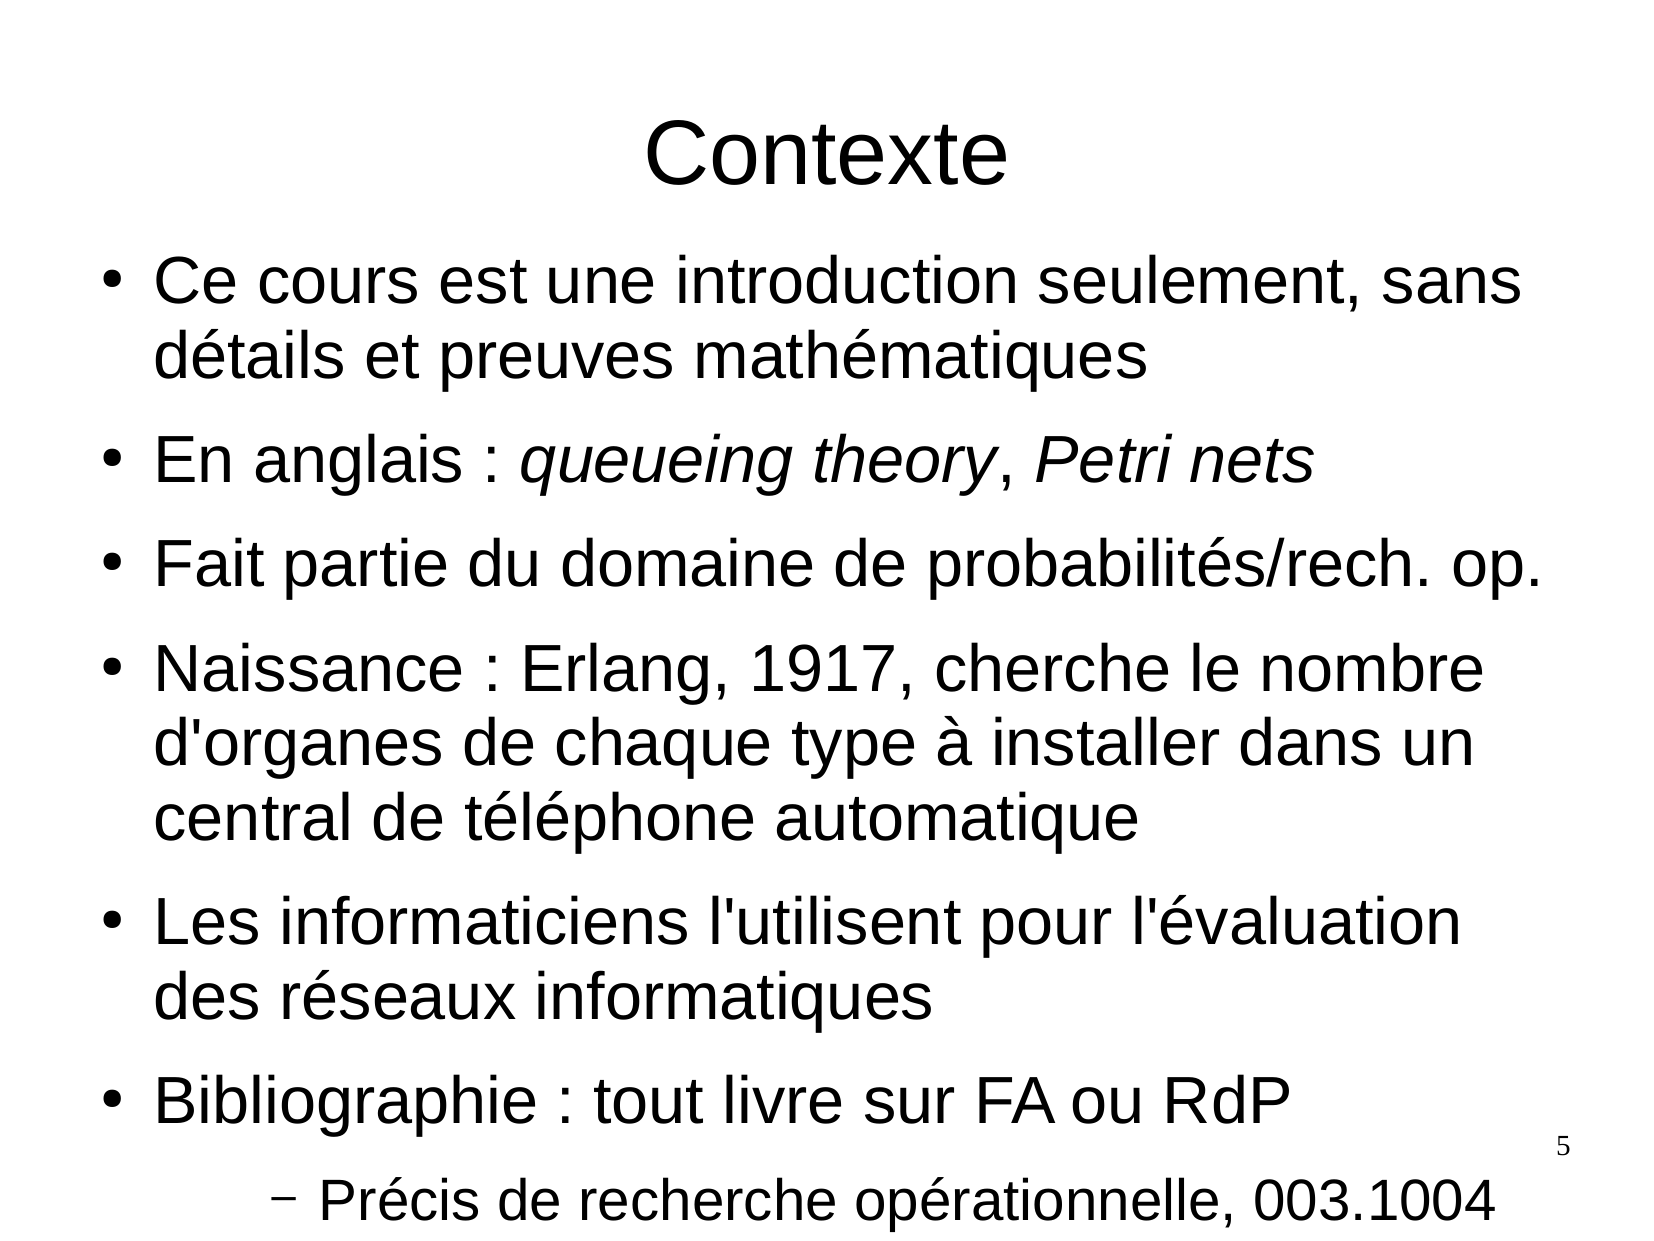

# Contexte
Ce cours est une introduction seulement, sans détails et preuves mathématiques
En anglais : queueing theory, Petri nets
Fait partie du domaine de probabilités/rech. op.
Naissance : Erlang, 1917, cherche le nombre d'organes de chaque type à installer dans un central de téléphone automatique
Les informaticiens l'utilisent pour l'évaluation des réseaux informatiques
Bibliographie : tout livre sur FA ou RdP
Précis de recherche opérationnelle, 003.1004
5